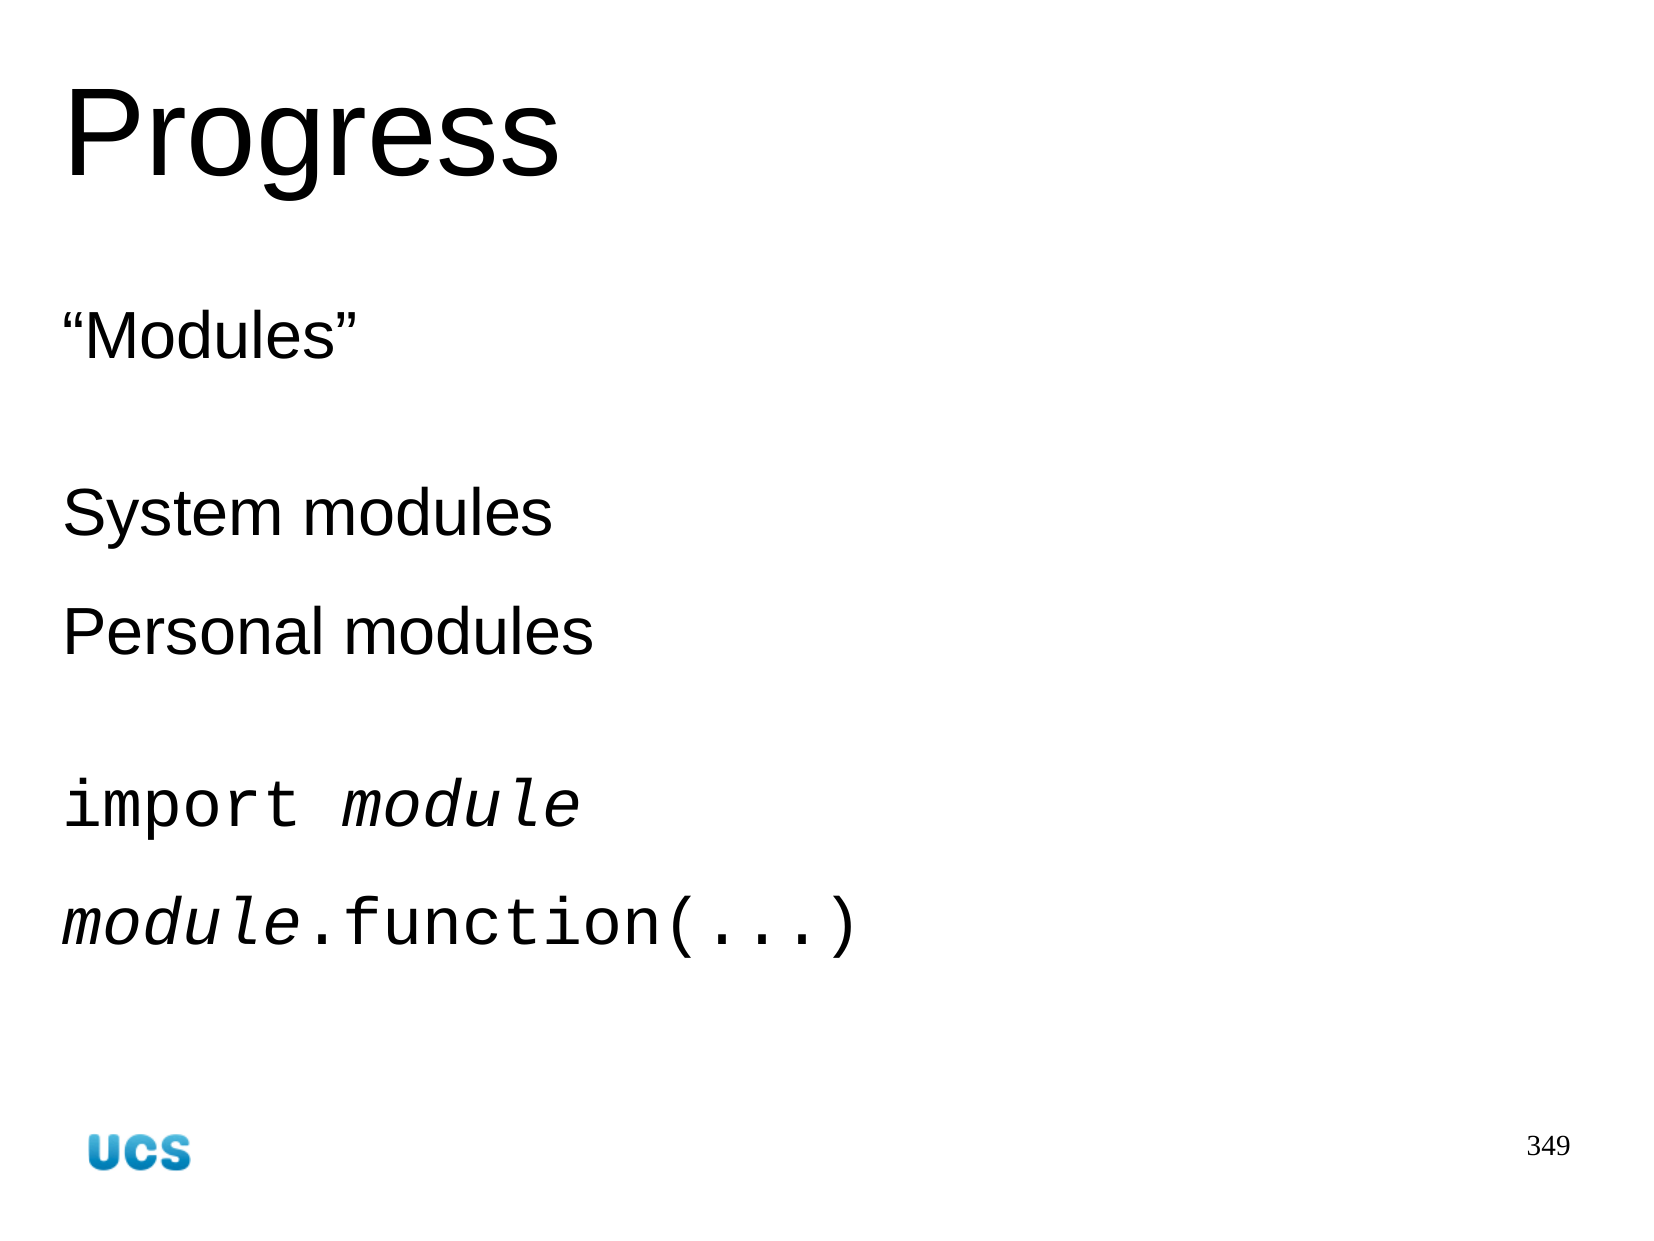

Progress
“Modules”
System modules
Personal modules
import module
module.function(...)
349